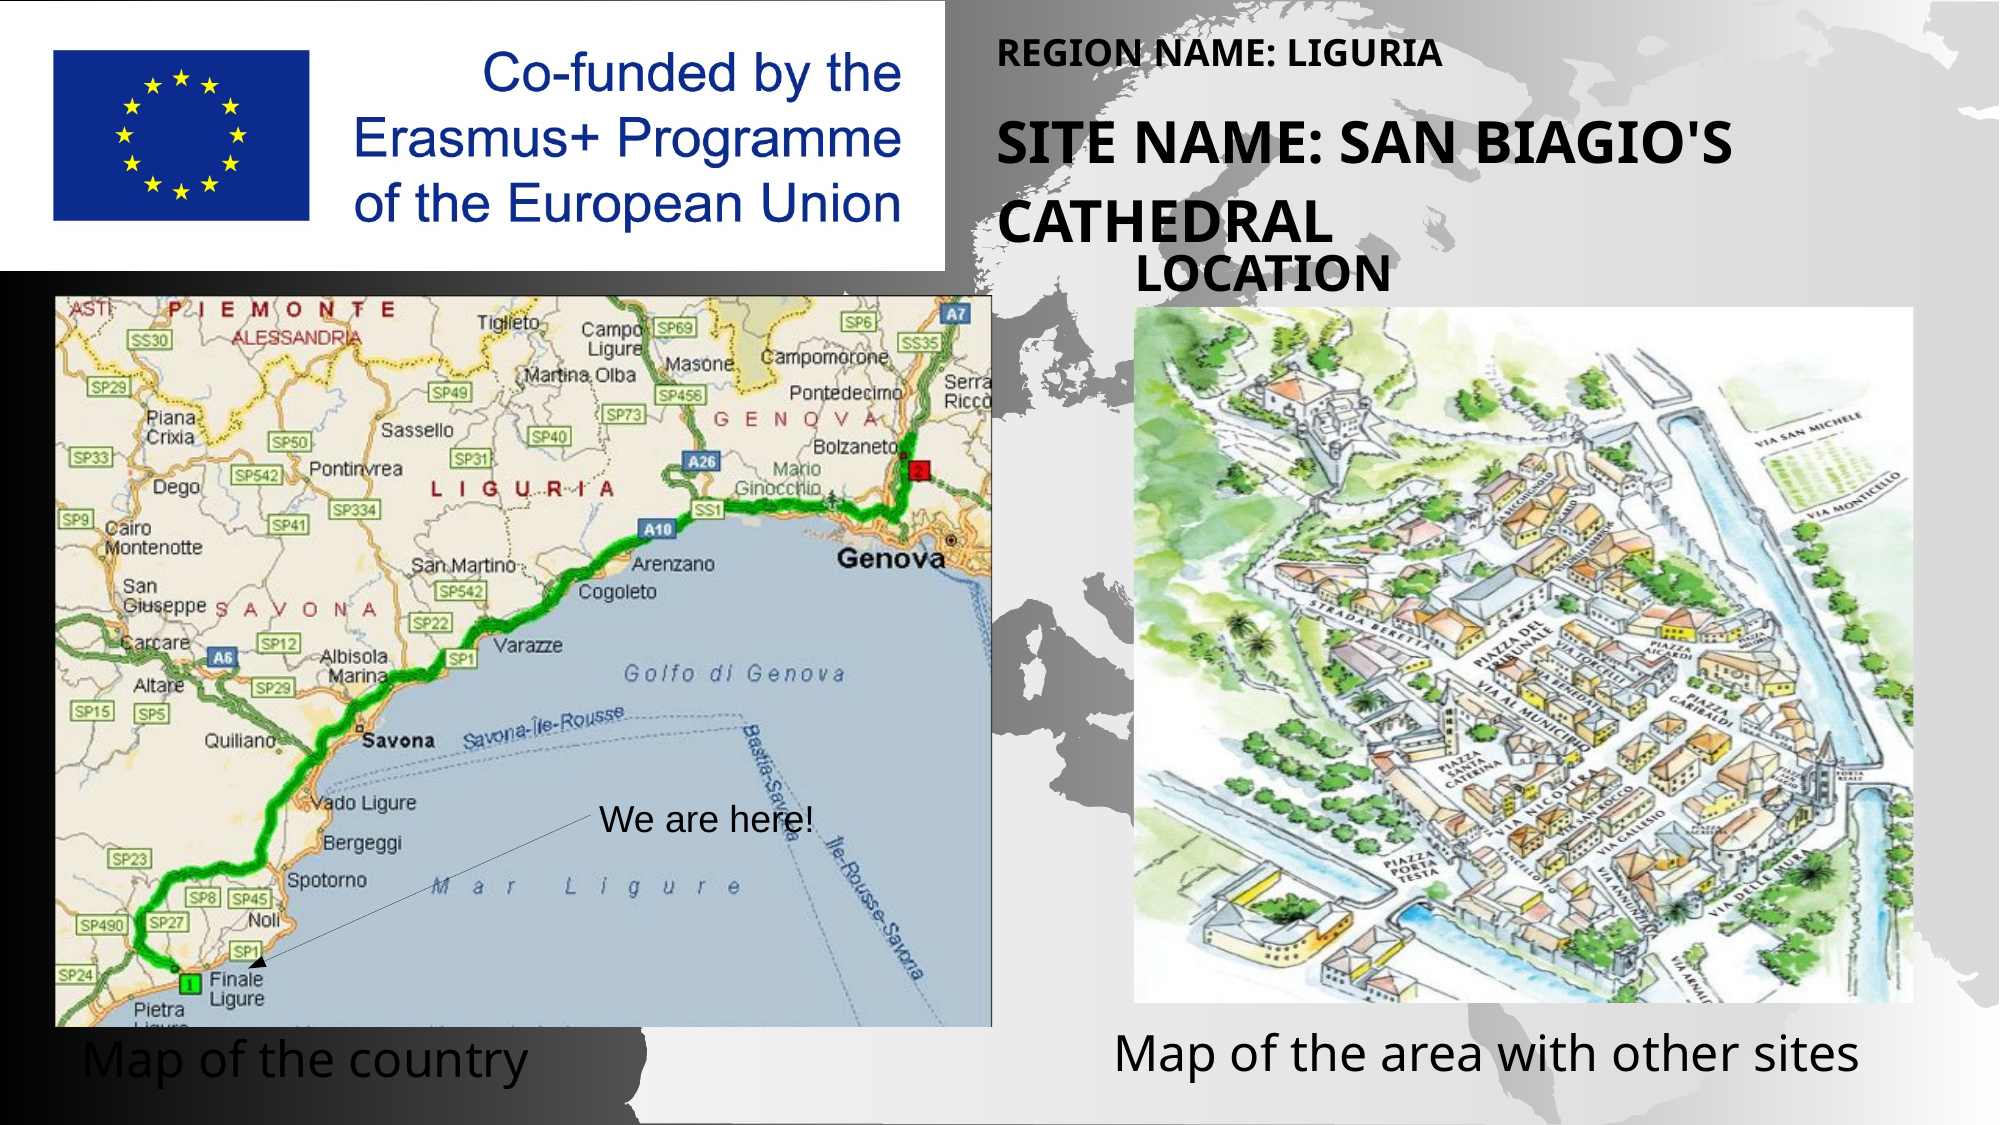

REGION NAME: LIGURIA
SITE NAME: SAN BIAGIO'S CATHEDRAL
LOCATION
We are here!
Map of the area with other sites
Map of the country